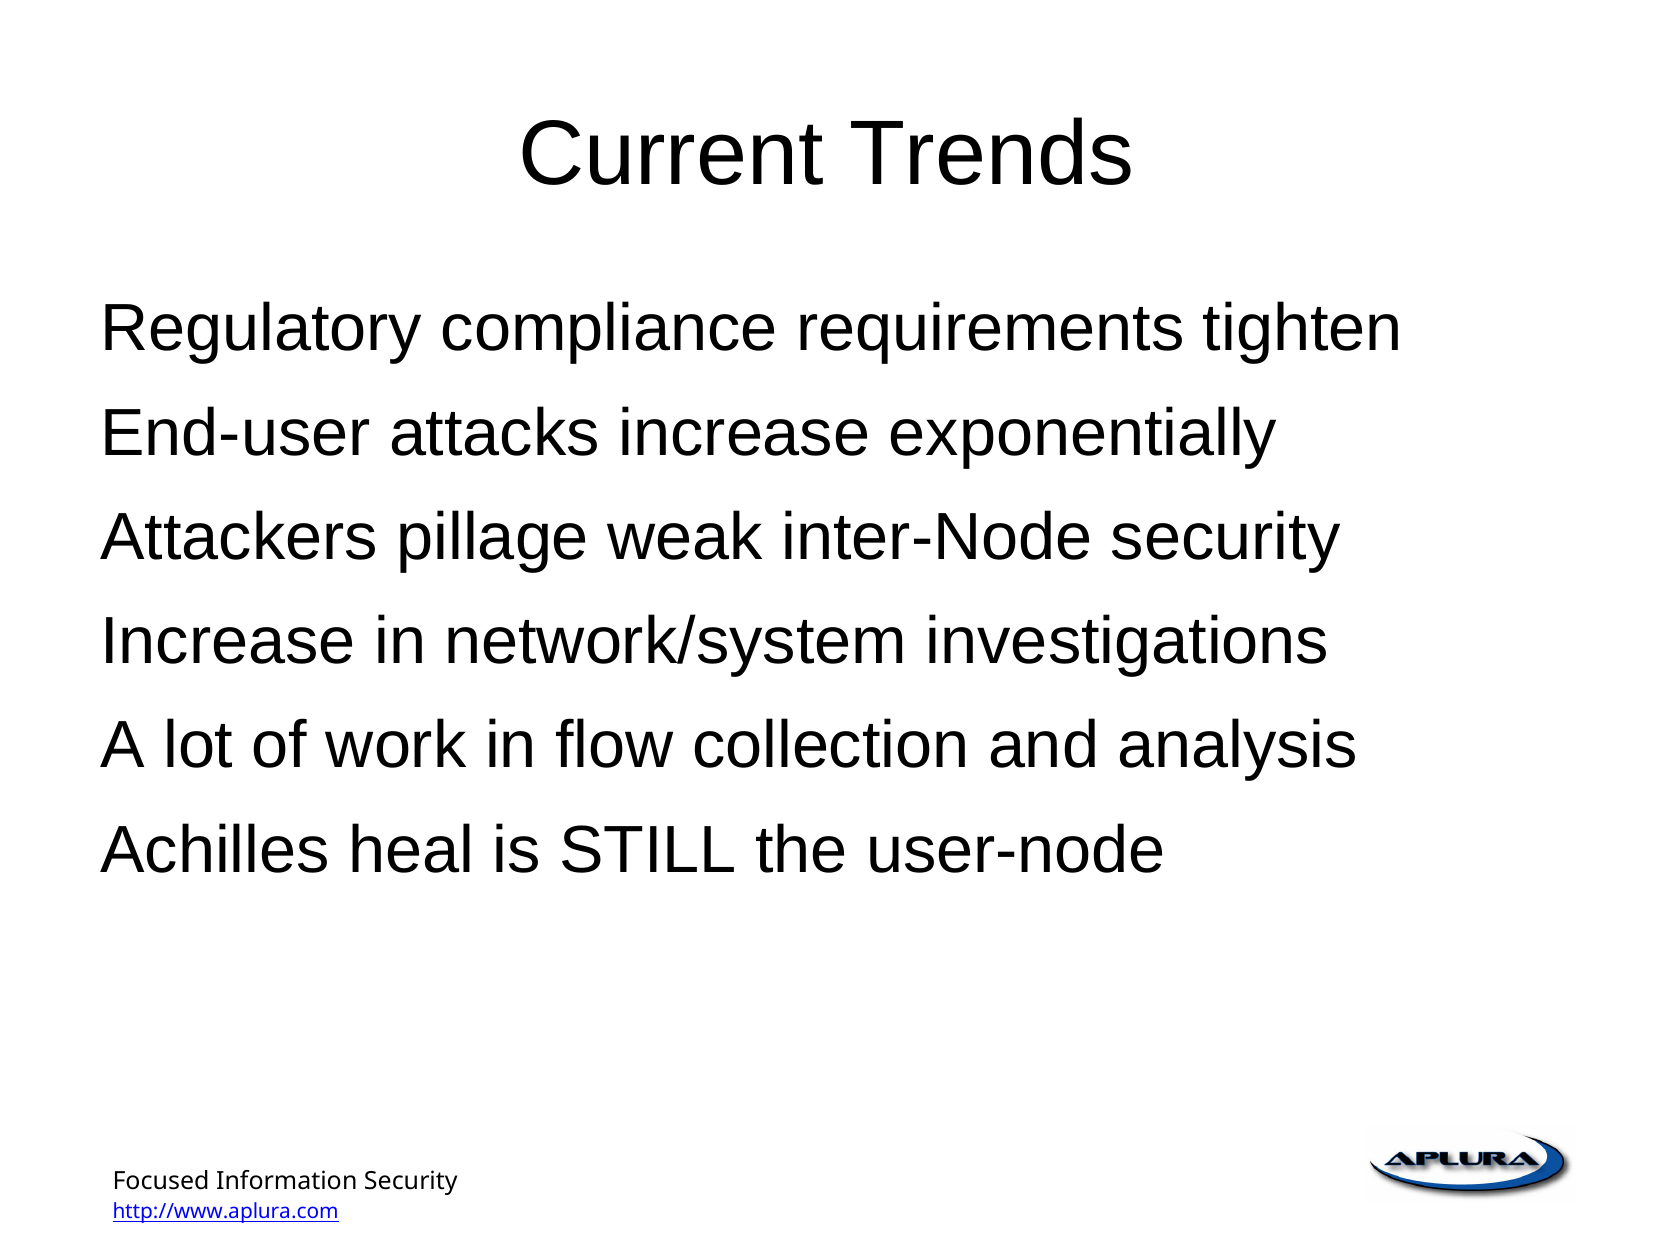

# Current Trends
Regulatory compliance requirements tighten
End-user attacks increase exponentially
Attackers pillage weak inter-Node security
Increase in network/system investigations
A lot of work in flow collection and analysis
Achilles heal is STILL the user-node